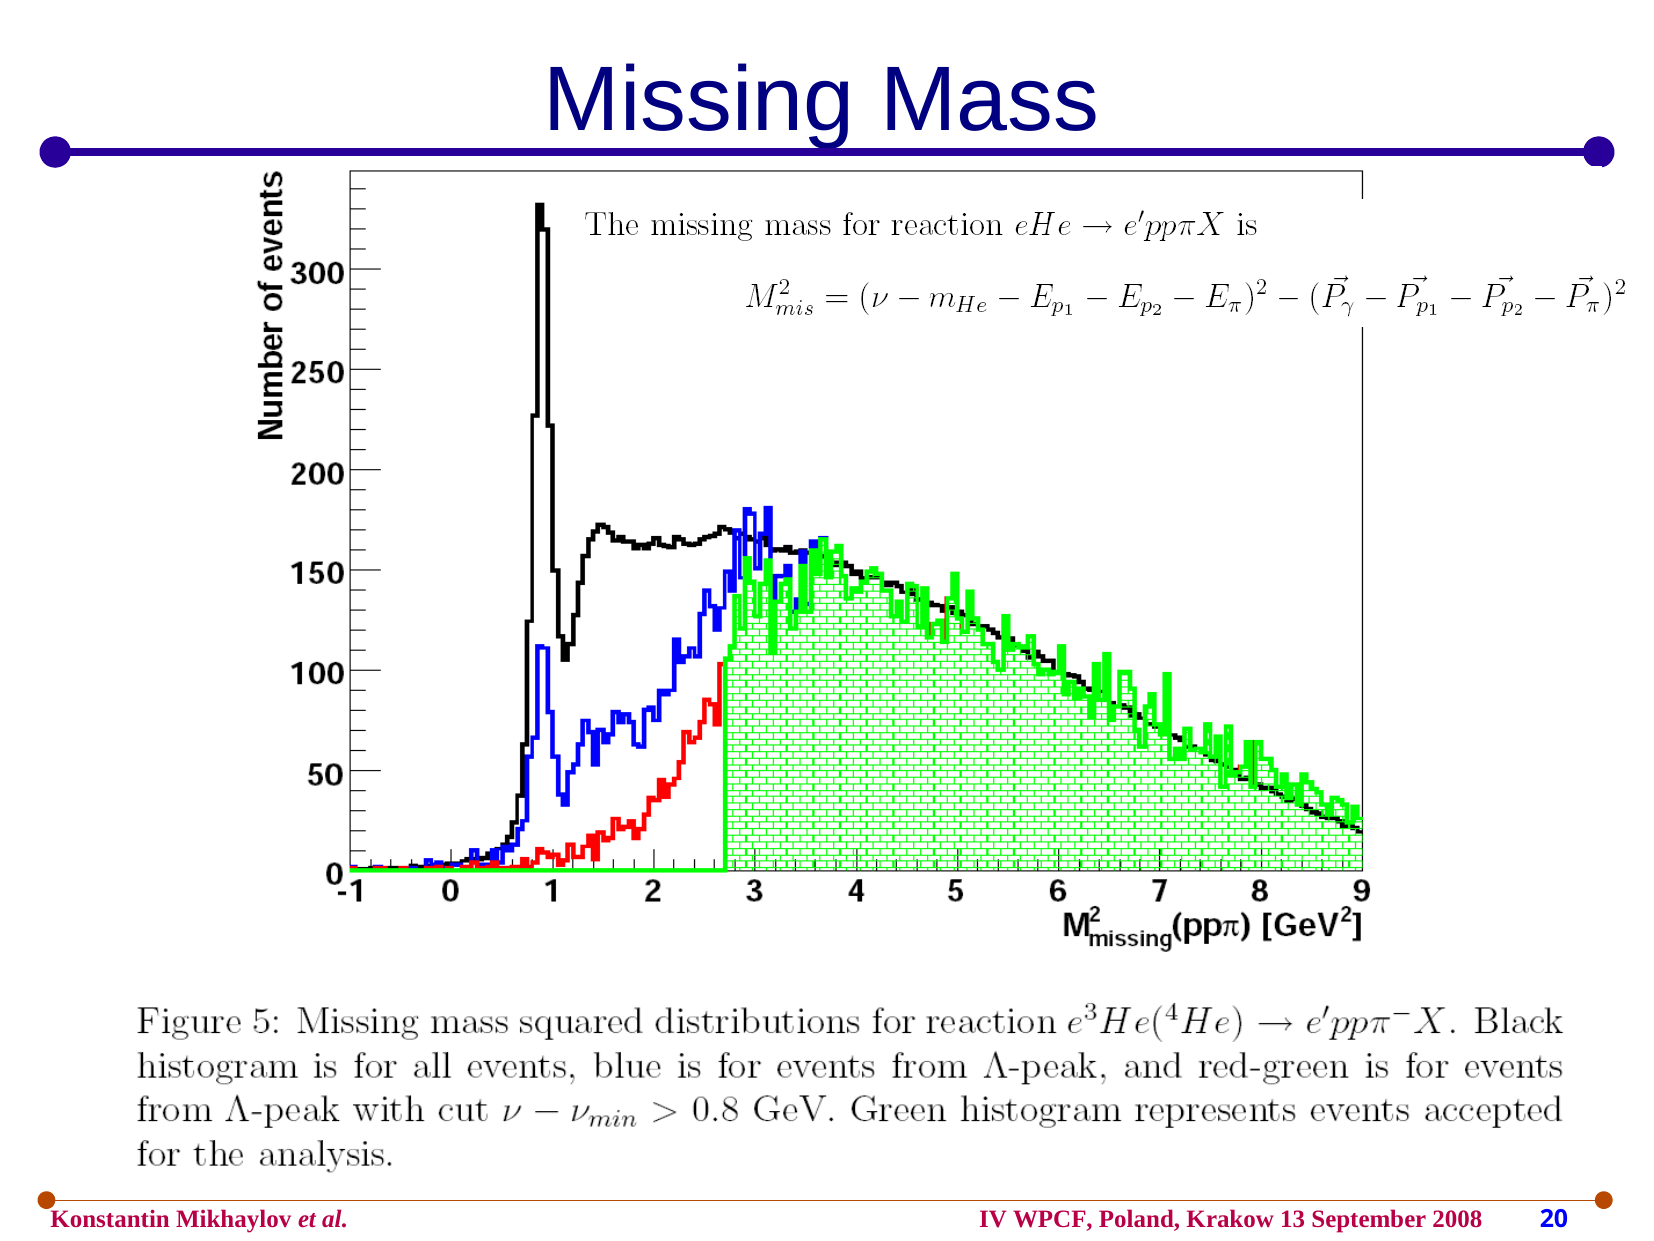

# Missing Mass
Konstantin Mikhaylov et al. IV WPCF, Poland, Krakow 13 September 2008